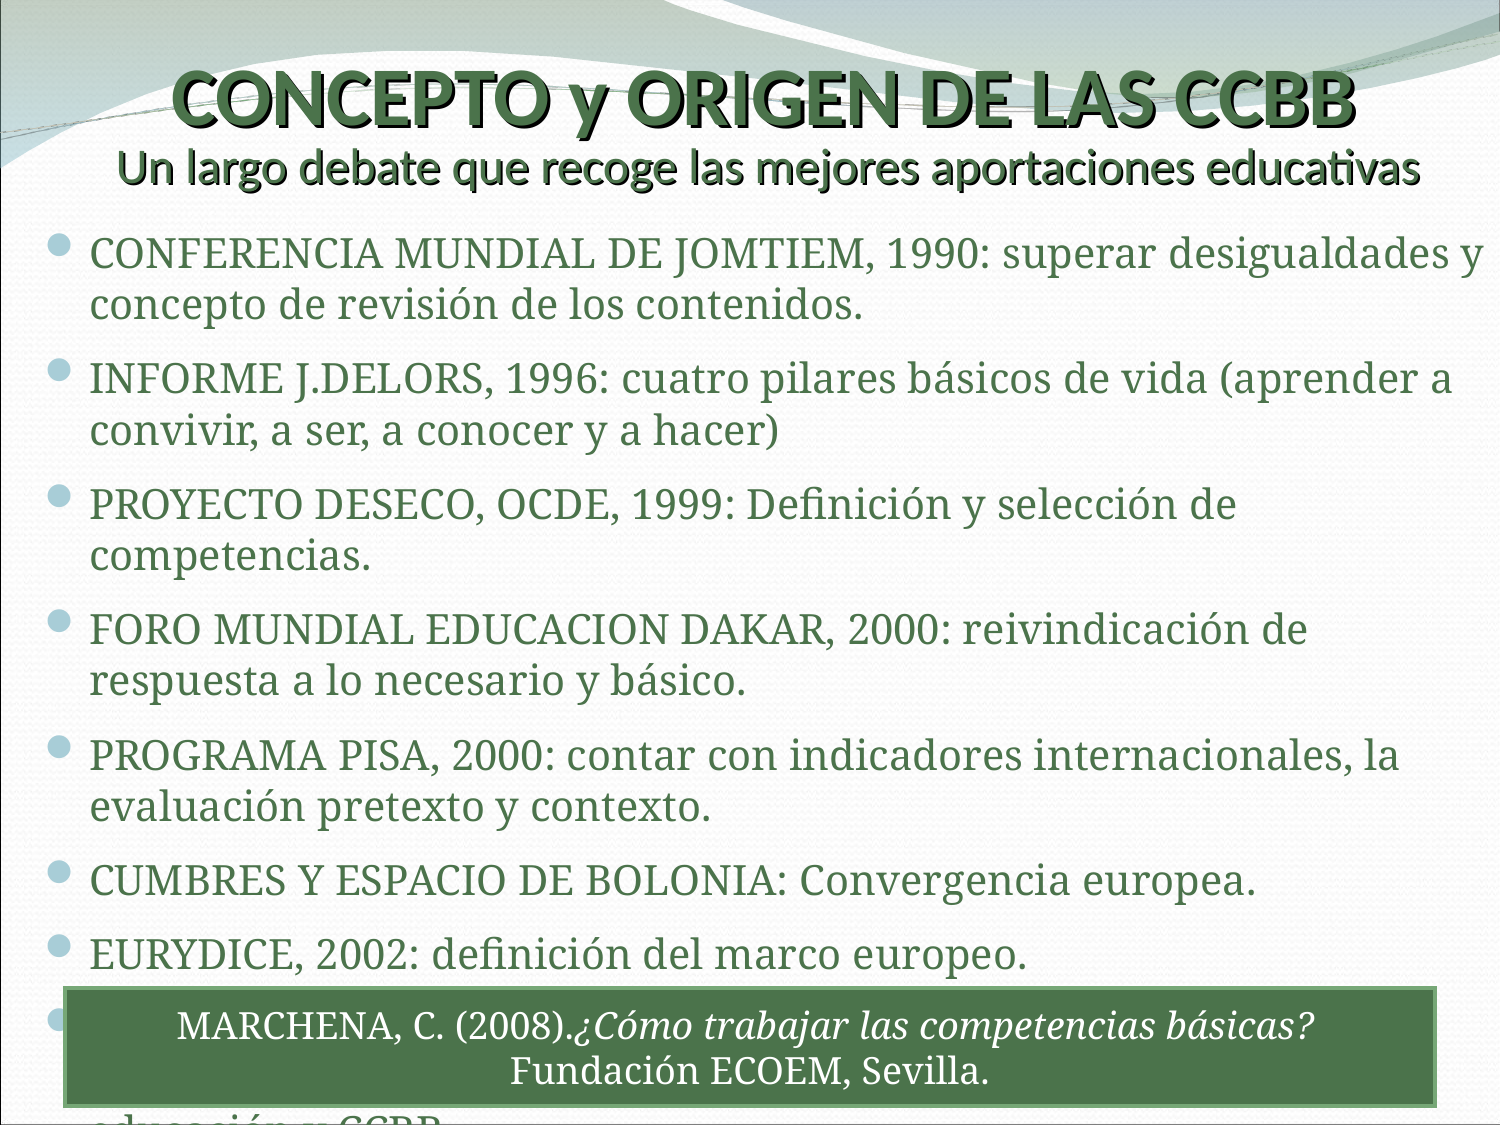

# CONCEPTO y ORIGEN DE LAS CCBB Un largo debate que recoge las mejores aportaciones educativas
CONFERENCIA MUNDIAL DE JOMTIEM, 1990: superar desigualdades y concepto de revisión de los contenidos.
INFORME J.DELORS, 1996: cuatro pilares básicos de vida (aprender a convivir, a ser, a conocer y a hacer)
PROYECTO DESECO, OCDE, 1999: Definición y selección de competencias.
FORO MUNDIAL EDUCACION DAKAR, 2000: reivindicación de respuesta a lo necesario y básico.
PROGRAMA PISA, 2000: contar con indicadores internacionales, la evaluación pretexto y contexto.
CUMBRES Y ESPACIO DE BOLONIA: Convergencia europea.
EURYDICE, 2002: definición del marco europeo.
ENCUENTROS EUROPEOS: Cumbre Lisboa 2000, Consejo Europa Barcelona 2002 , todas para promover la dimensión europea de la educación y CCBB.
MARCHENA, C. (2008).¿Cómo trabajar las competencias básicas?, Fundación ECOEM, Sevilla.